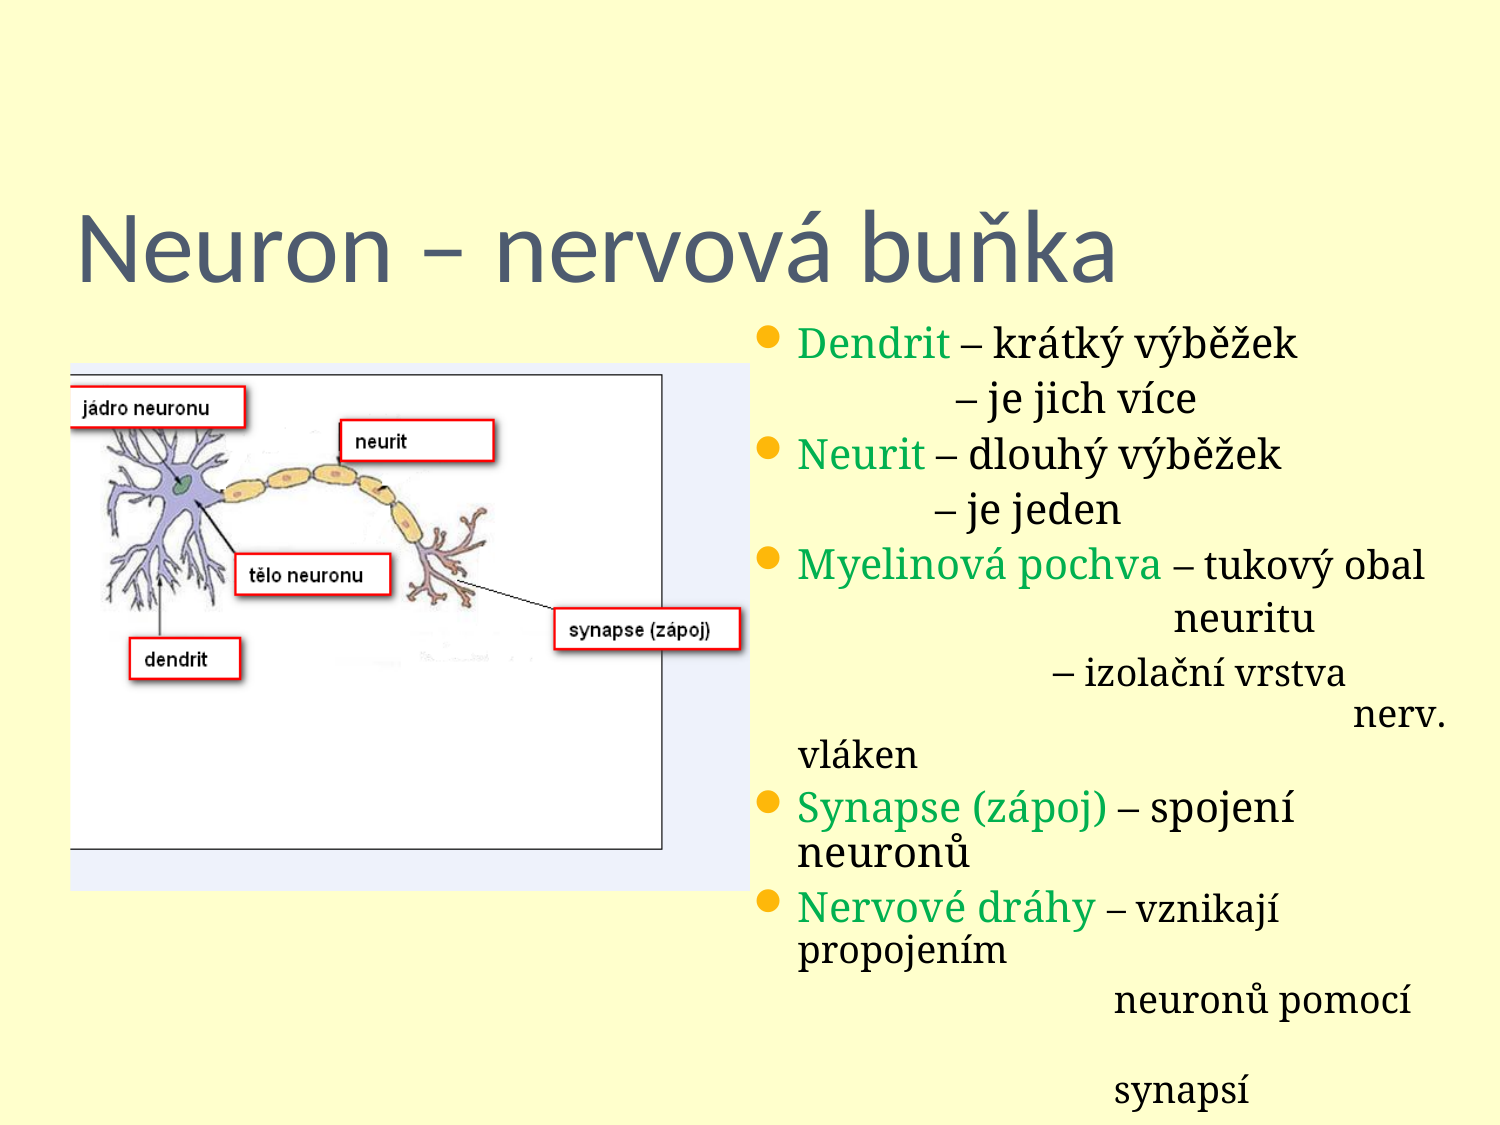

# Neuron – nervová buňka
Dendrit – krátký výběžek
 		 – je jich více
Neurit – dlouhý výběžek
 		 – je jeden
Myelinová pochva – tukový obal
 neuritu
 			– izolační vrstva 		 		nerv. vláken
Synapse (zápoj) – spojení neuronů
Nervové dráhy – vznikají propojením
 neuronů pomocí
 synapsí
 			 – šíří se jimi vzruchy